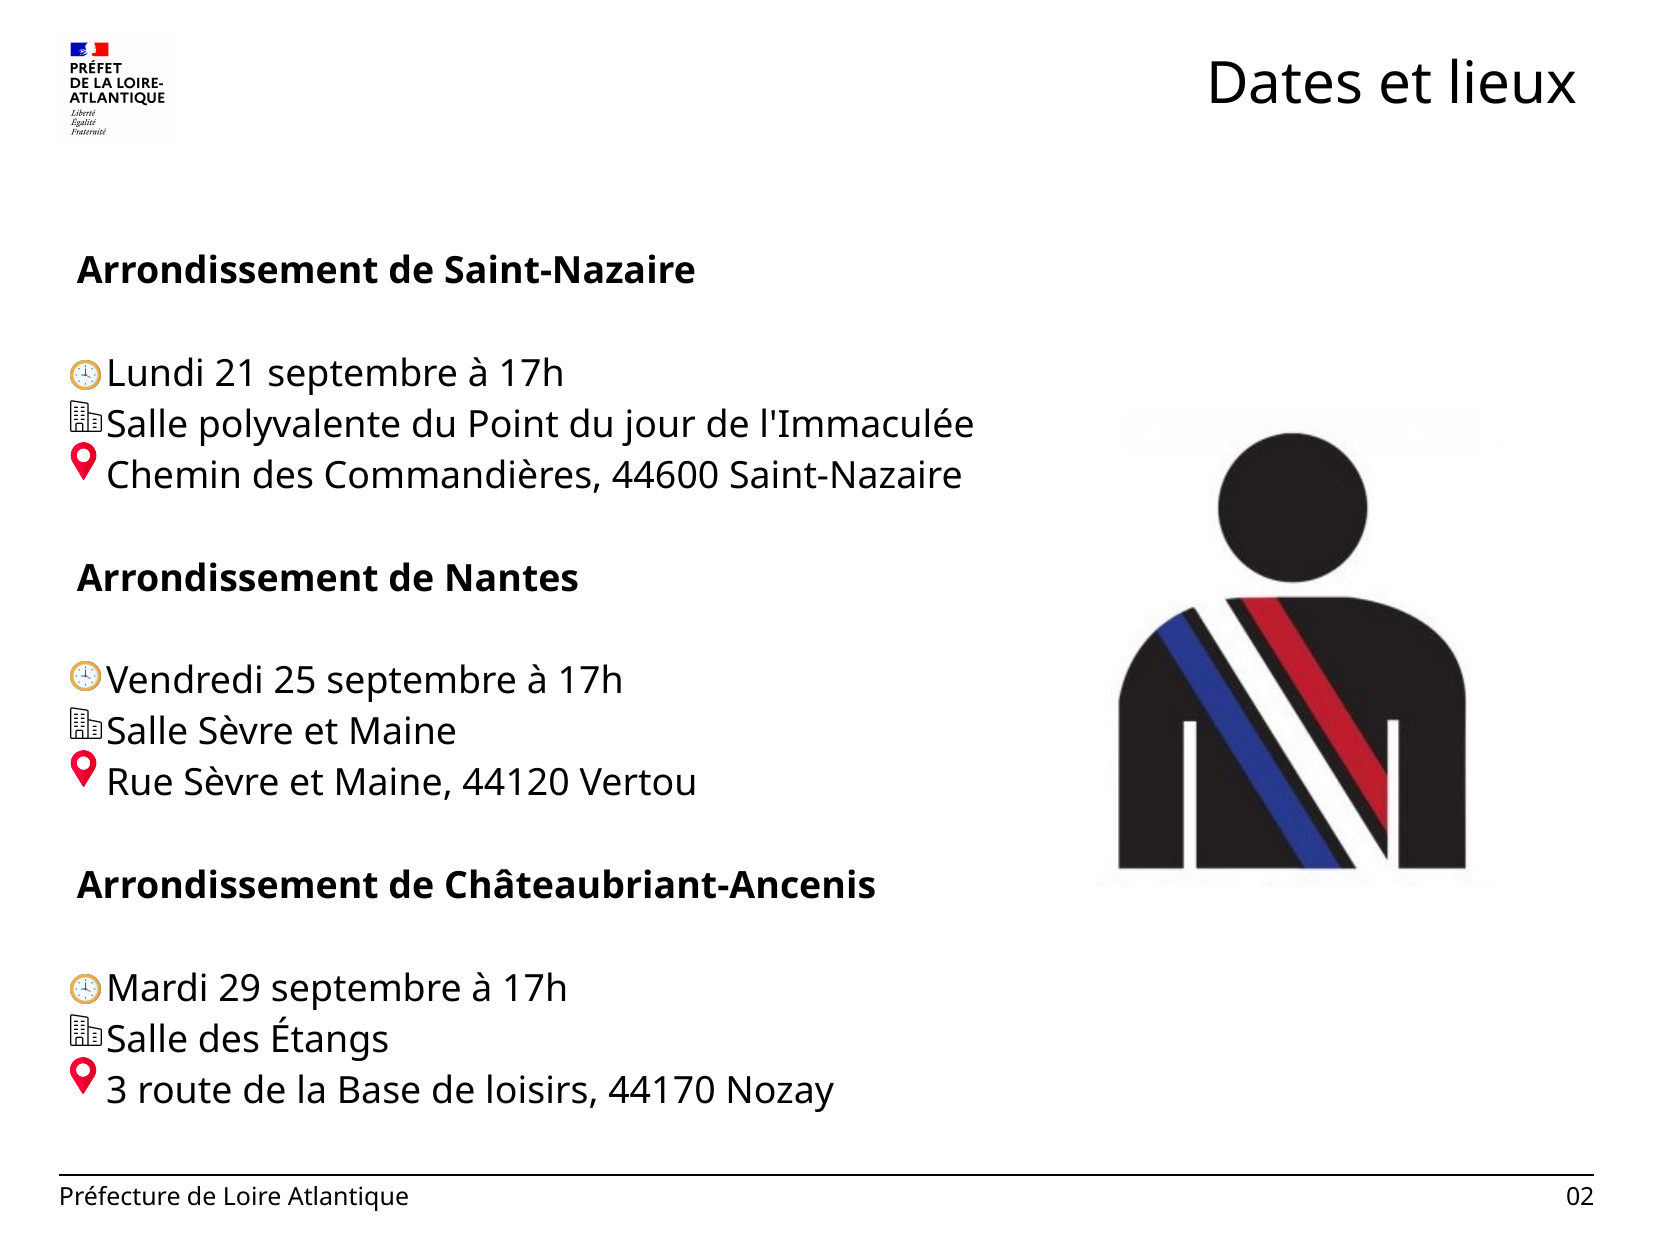

# Dates et lieux
Arrondissement de Saint-Nazaire
 Lundi 21 septembre à 17h
 Salle polyvalente du Point du jour de l'Immaculée
 Chemin des Commandières, 44600 Saint-Nazaire
Arrondissement de Nantes
 Vendredi 25 septembre à 17h
 Salle Sèvre et Maine
 Rue Sèvre et Maine, 44120 Vertou
Arrondissement de Châteaubriant-Ancenis
 Mardi 29 septembre à 17h
 Salle des Étangs
 3 route de la Base de loisirs, 44170 Nozay
02
Préfecture de Loire Atlantique